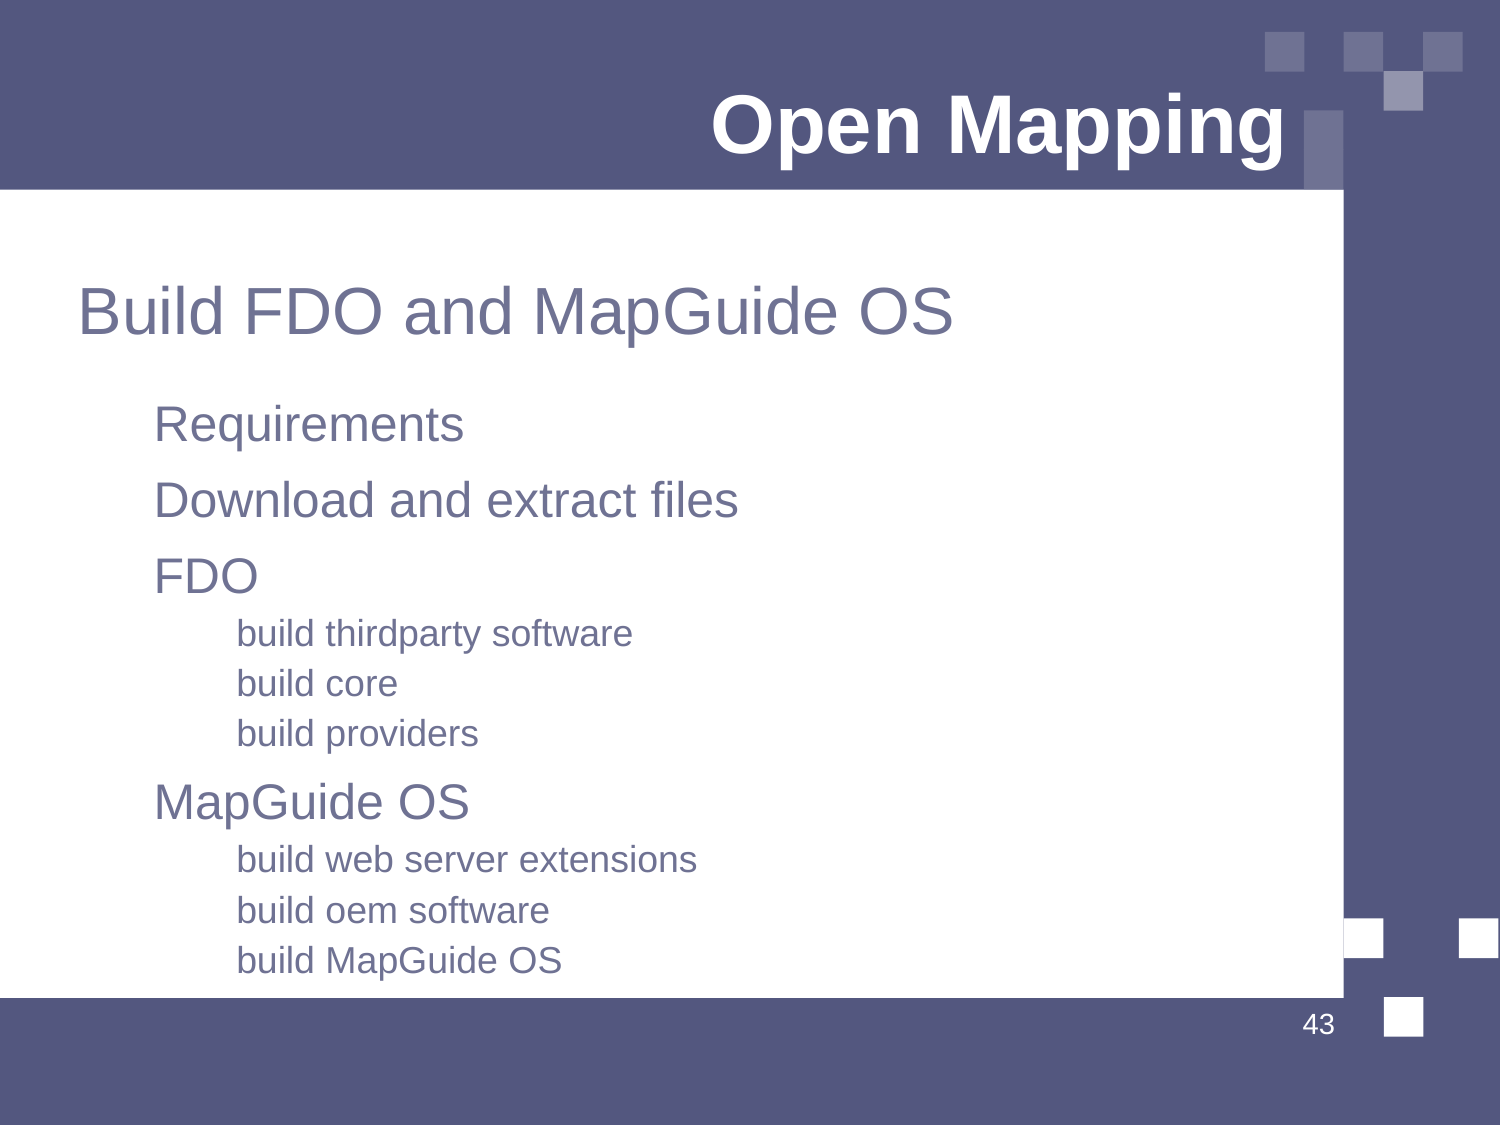

# Open Mapping
 Build FDO and MapGuide OS
Requirements
Download and extract files
FDO
build thirdparty software
build core
build providers
MapGuide OS
build web server extensions
build oem software
build MapGuide OS
43